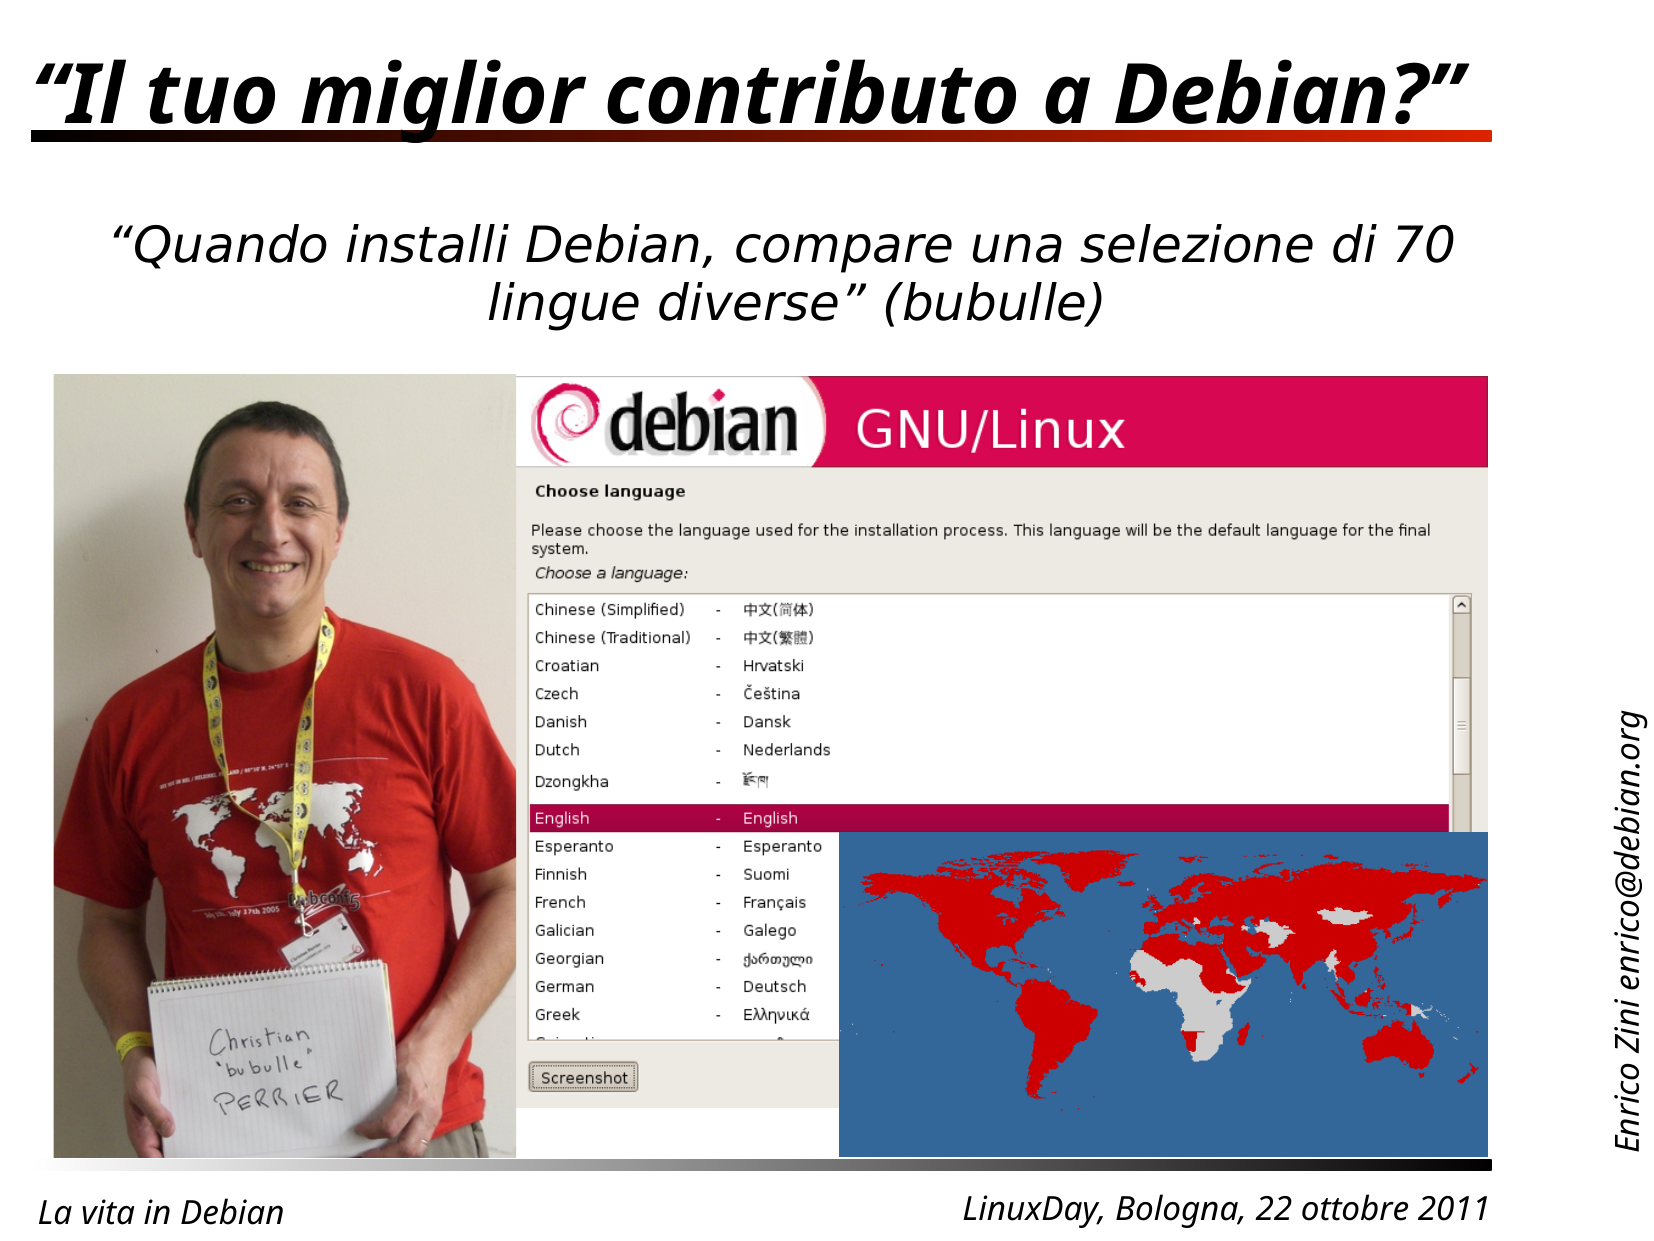

“Il tuo miglior contributo a Debian?”
“Quando installi Debian, compare una selezione di 70 lingue diverse” (bubulle)